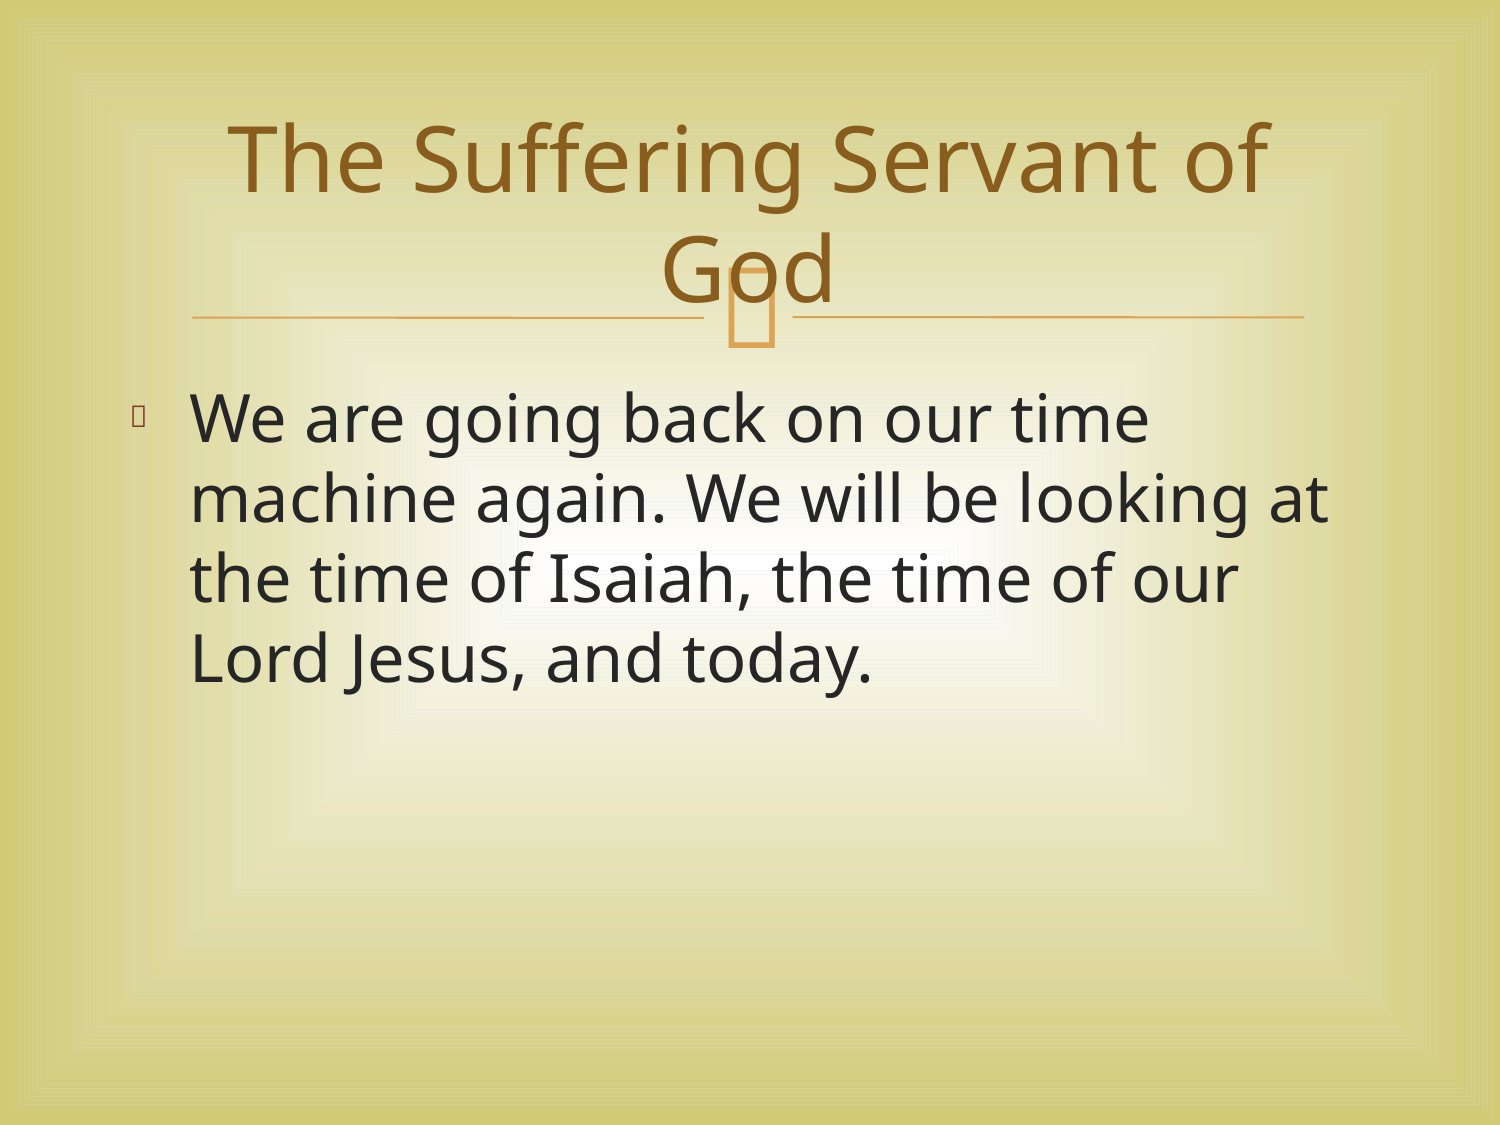

The Suffering Servant of God
# We are going back on our time machine again. We will be looking at the time of Isaiah, the time of our Lord Jesus, and today.